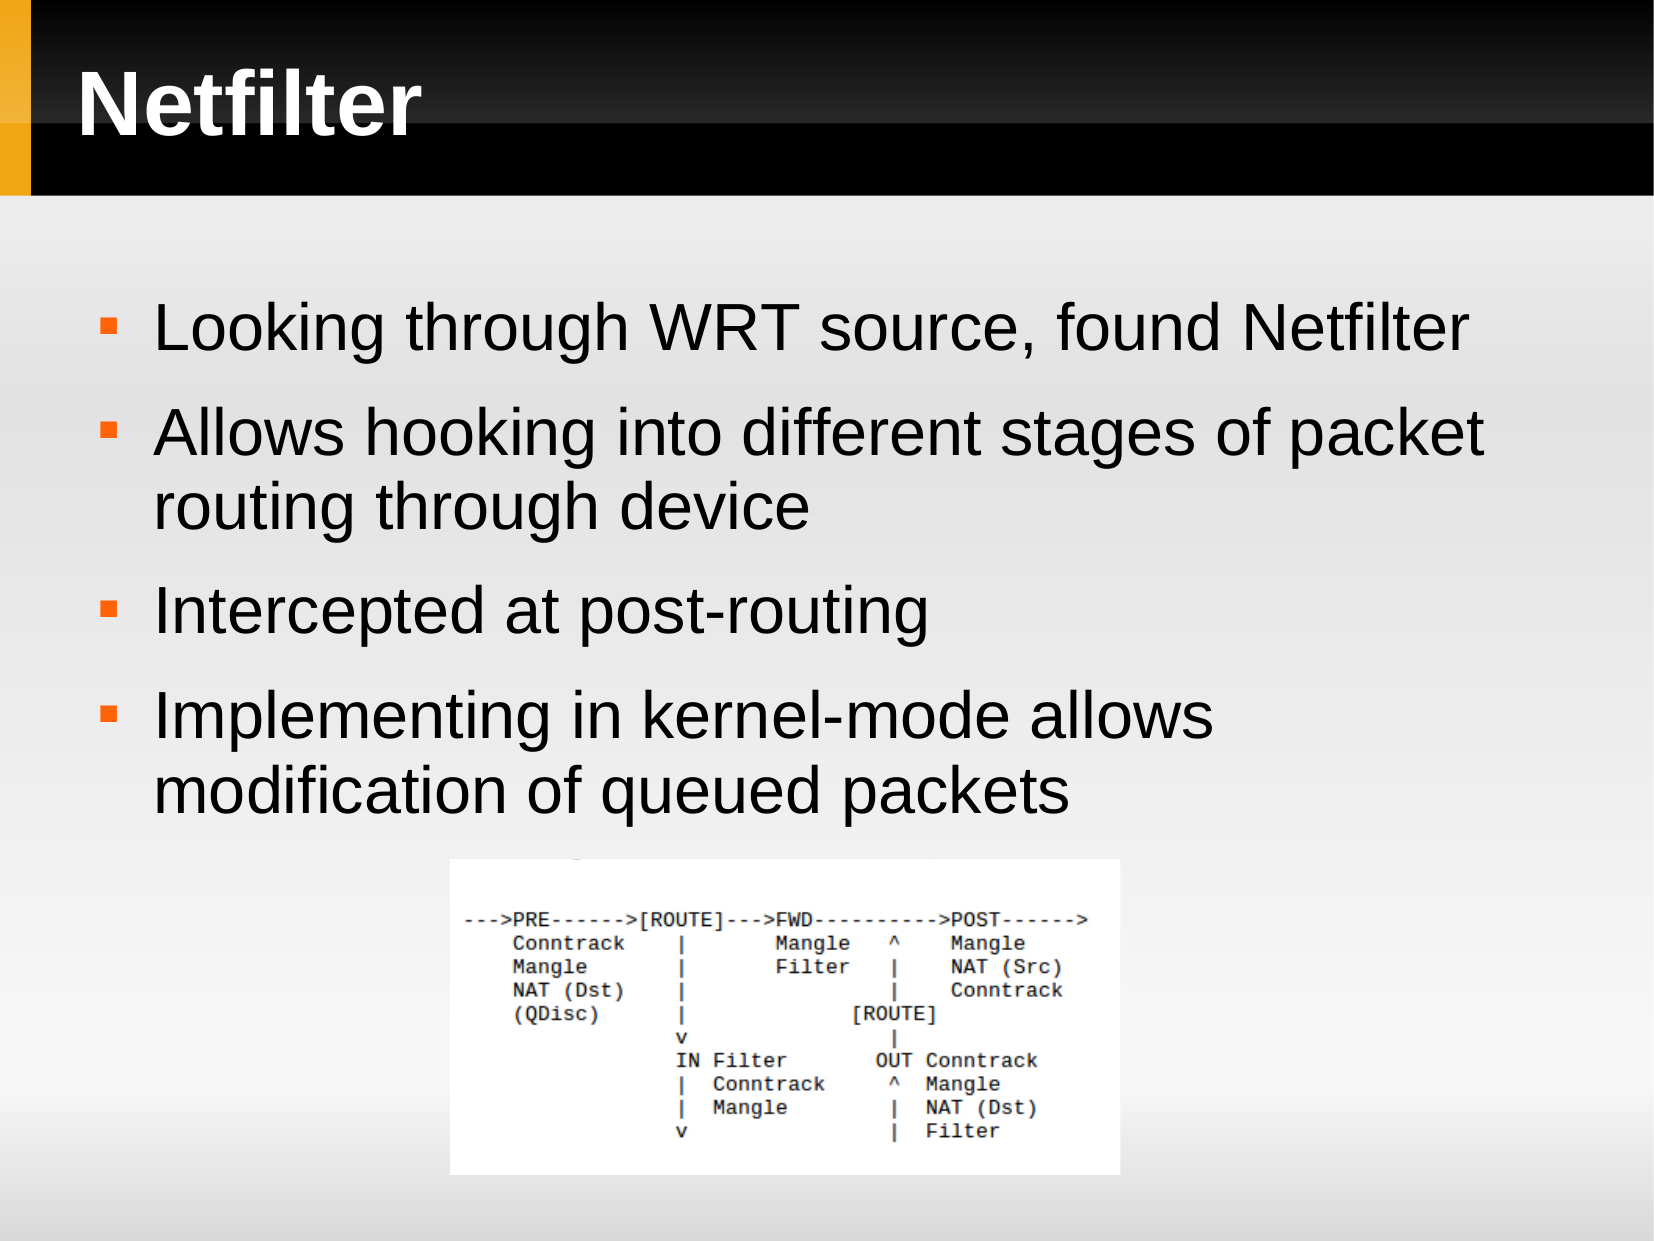

# Netfilter
Looking through WRT source, found Netfilter
Allows hooking into different stages of packet routing through device
Intercepted at post-routing
Implementing in kernel-mode allows modification of queued packets